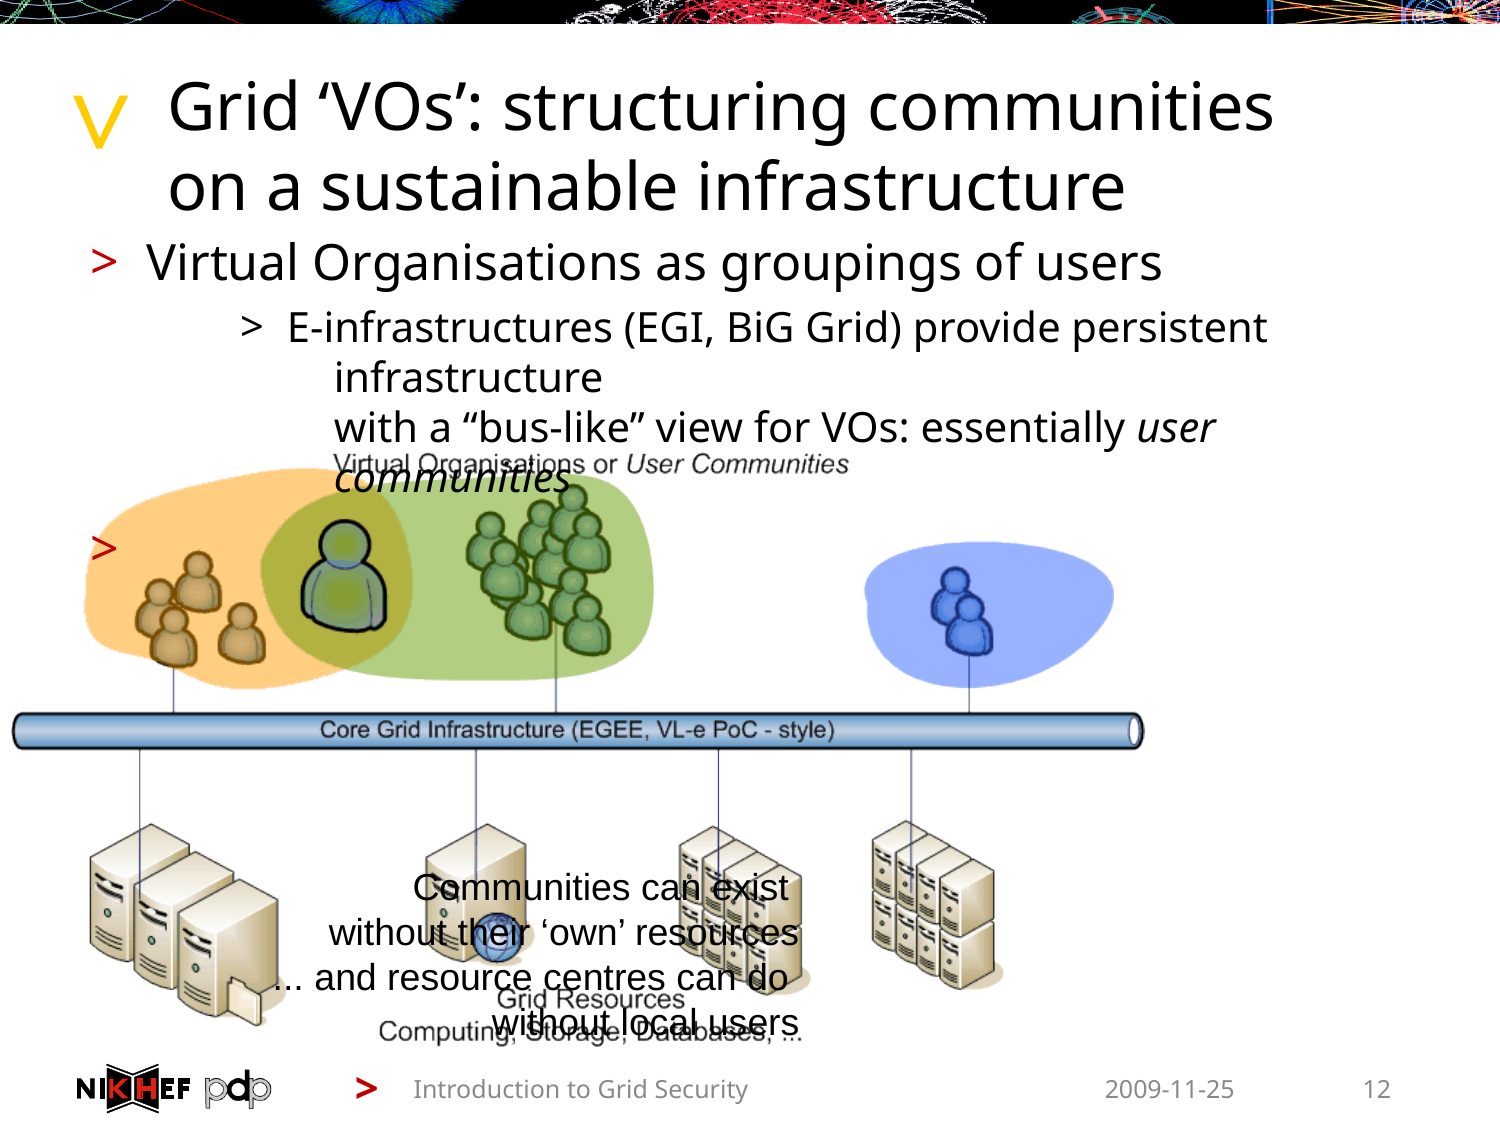

# Grid ‘VOs’: structuring communities on a sustainable infrastructure
Virtual Organisations as groupings of users
E-infrastructures (EGI, BiG Grid) provide persistent infrastructure
with a “bus-like” view for VOs: essentially user communities
Communities can exist
without their ‘own’ resources
... and resource centres can do
without local users
Introduction to Grid Security
2009-11-25
11